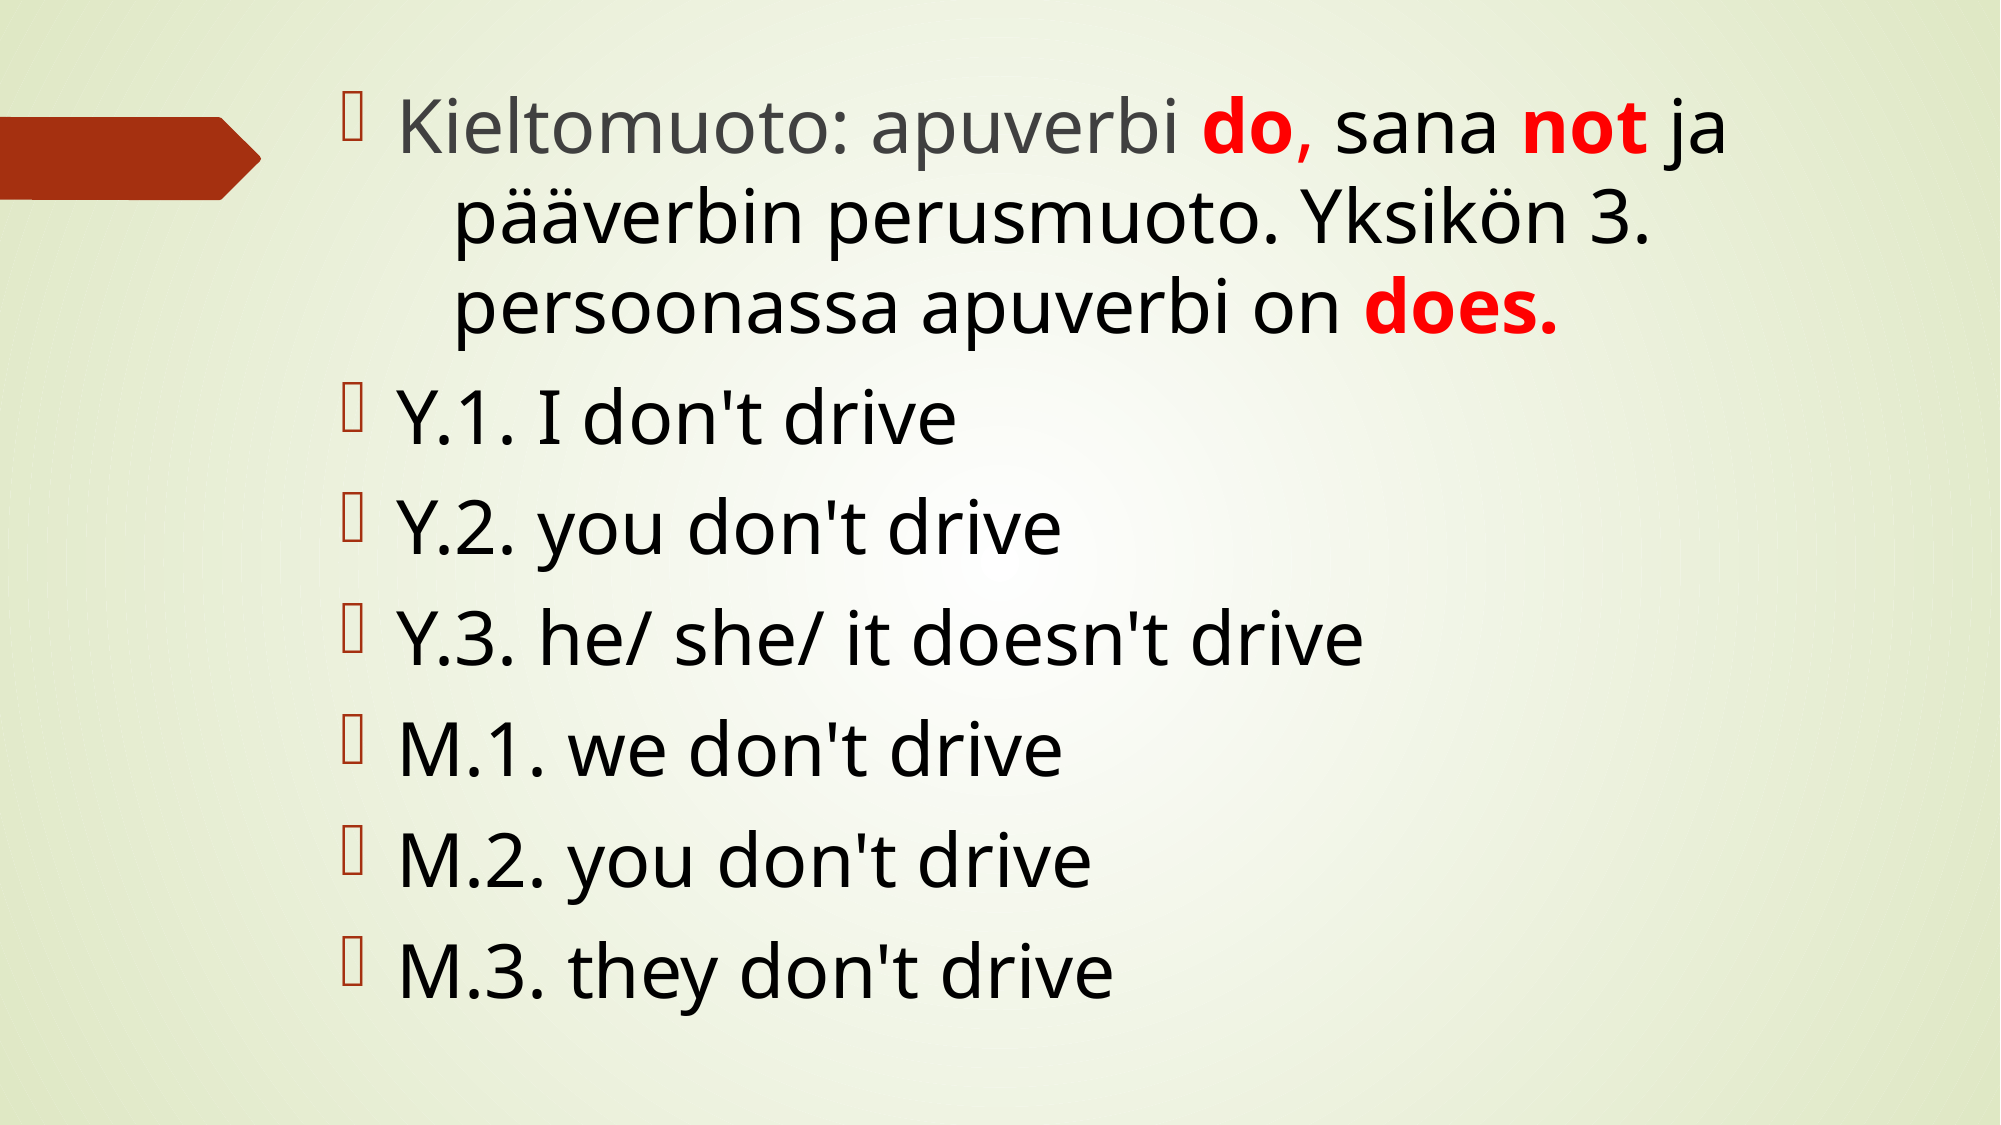

# Kieltomuoto: apuverbi do, sana not ja pääverbin perusmuoto. Yksikön 3. persoonassa apuverbi on does.
Y.1. I don't drive
Y.2. you don't drive
Y.3. he/ she/ it doesn't drive
M.1. we don't drive
M.2. you don't drive
M.3. they don't drive